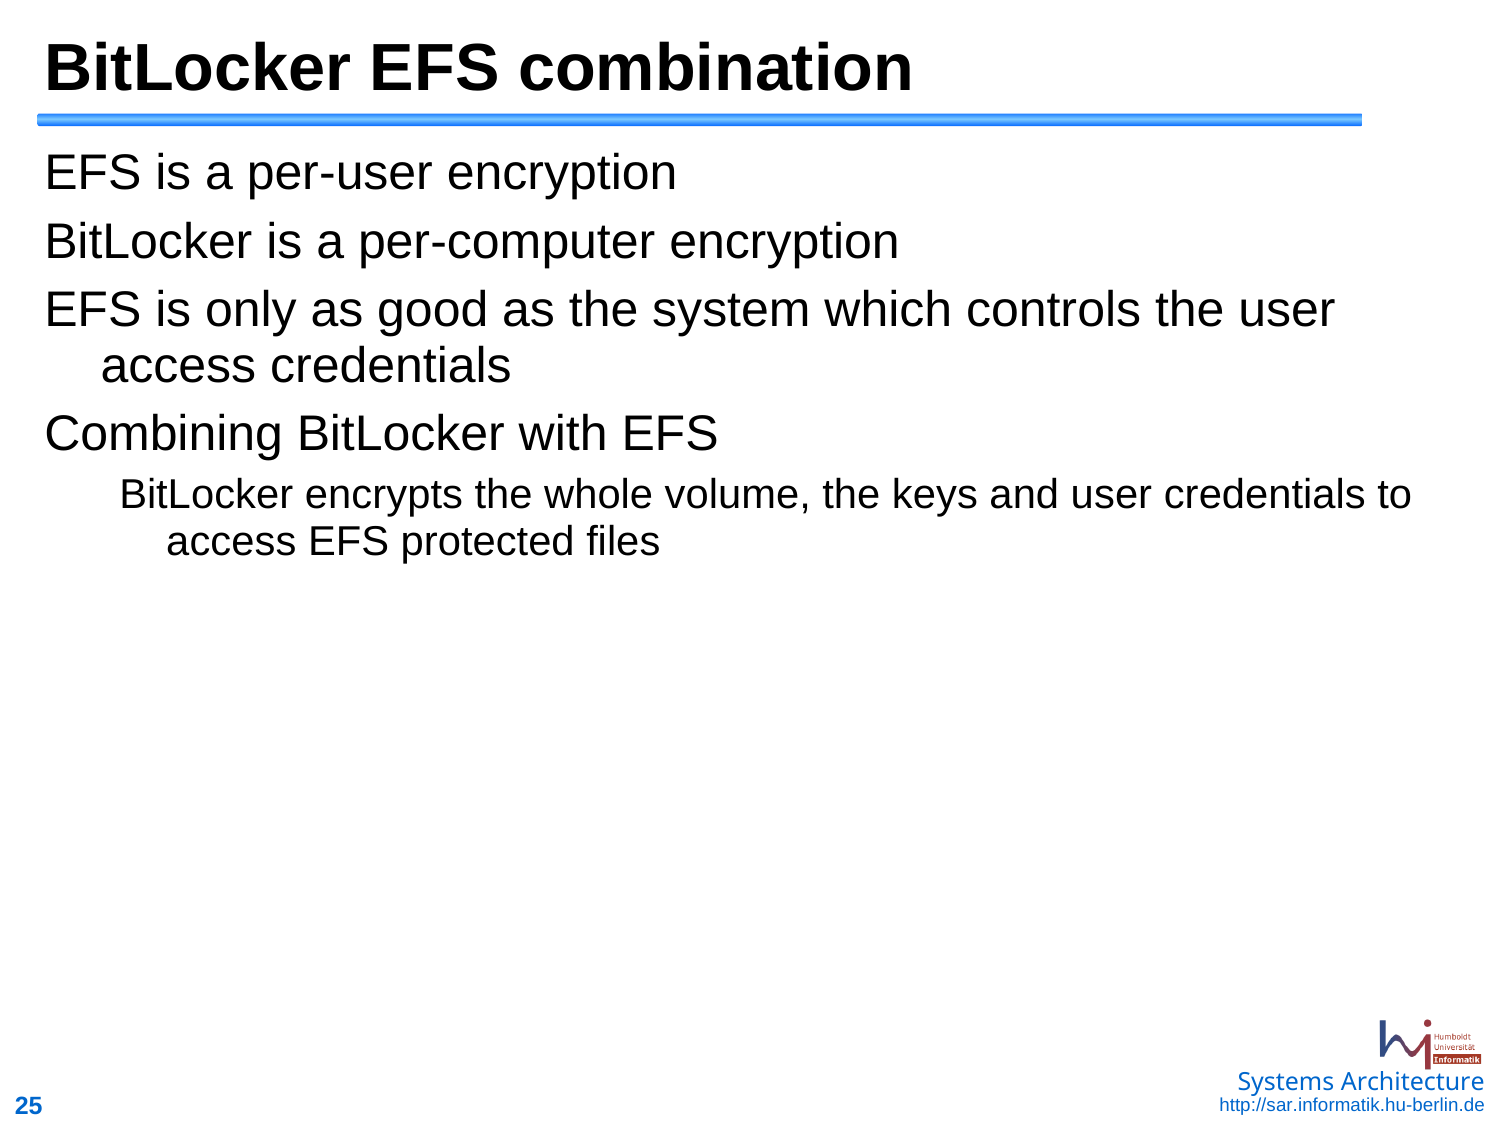

# BitLocker EFS combination
EFS is a per-user encryption
BitLocker is a per-computer encryption
EFS is only as good as the system which controls the user access credentials
Combining BitLocker with EFS
BitLocker encrypts the whole volume, the keys and user credentials to access EFS protected files